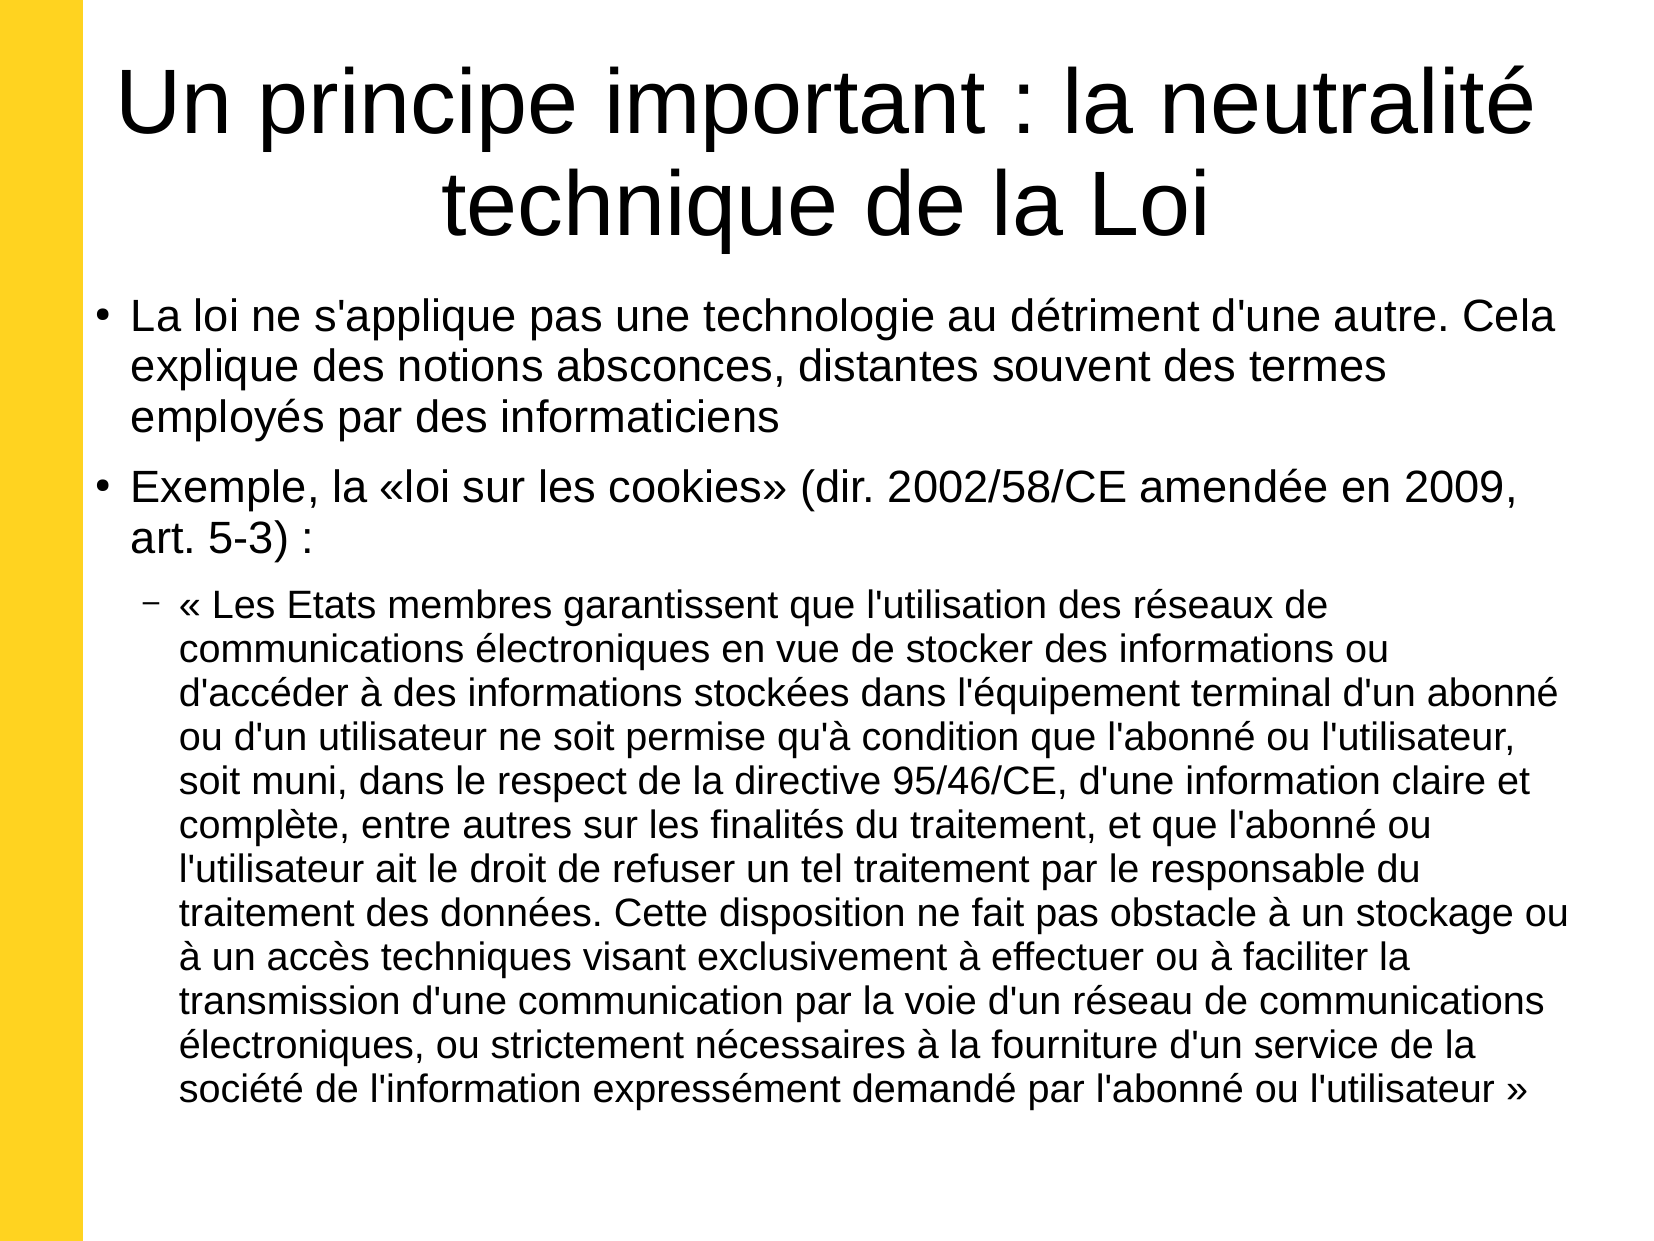

# Un principe important : la neutralité technique de la Loi
La loi ne s'applique pas une technologie au détriment d'une autre. Cela explique des notions absconces, distantes souvent des termes employés par des informaticiens
Exemple, la «loi sur les cookies» (dir. 2002/58/CE amendée en 2009, art. 5-3) :
« Les Etats membres garantissent que l'utilisation des réseaux de communications électroniques en vue de stocker des informations ou d'accéder à des informations stockées dans l'équipement terminal d'un abonné ou d'un utilisateur ne soit permise qu'à condition que l'abonné ou l'utilisateur, soit muni, dans le respect de la directive 95/46/CE, d'une information claire et complète, entre autres sur les finalités du traitement, et que l'abonné ou l'utilisateur ait le droit de refuser un tel traitement par le responsable du traitement des données. Cette disposition ne fait pas obstacle à un stockage ou à un accès techniques visant exclusivement à effectuer ou à faciliter la transmission d'une communication par la voie d'un réseau de communications électroniques, ou strictement nécessaires à la fourniture d'un service de la société de l'information expressément demandé par l'abonné ou l'utilisateur »